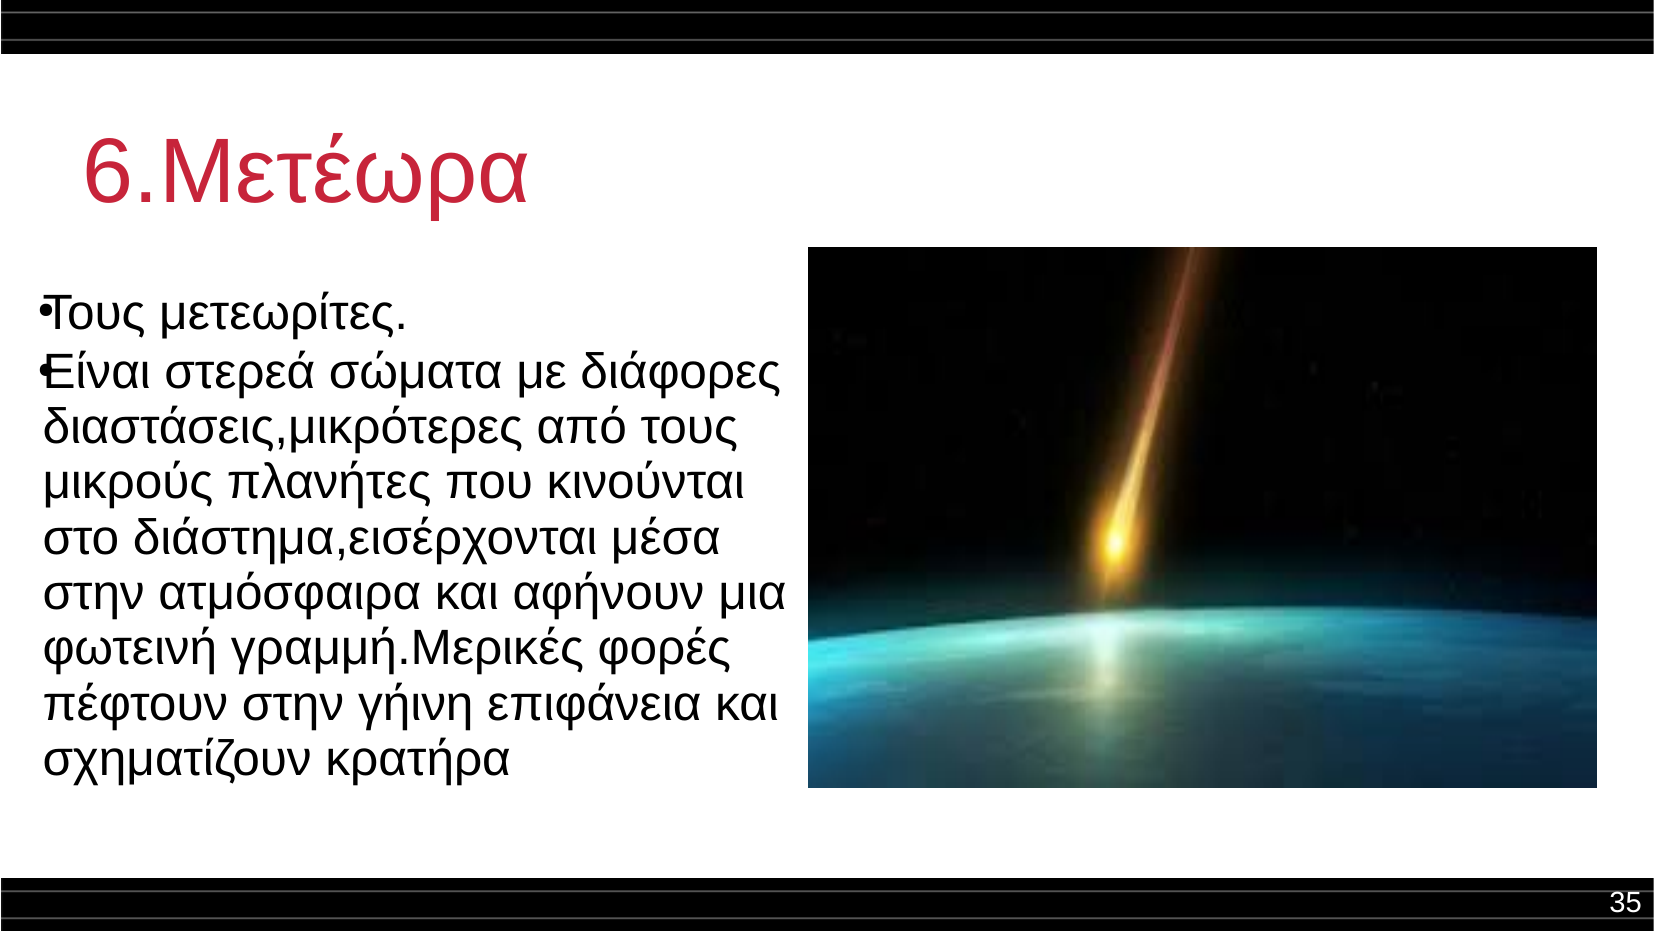

# 6.Μετέωρα
Τους μετεωρίτες.
Είναι στερεά σώματα με διάφορες διαστάσεις,μικρότερες από τους μικρούς πλανήτες που κινούνται στο διάστημα,εισέρχονται μέσα στην ατμόσφαιρα και αφήνουν μια φωτεινή γραμμή.Μερικές φορές πέφτουν στην γήινη επιφάνεια και σχηματίζουν κρατήρα